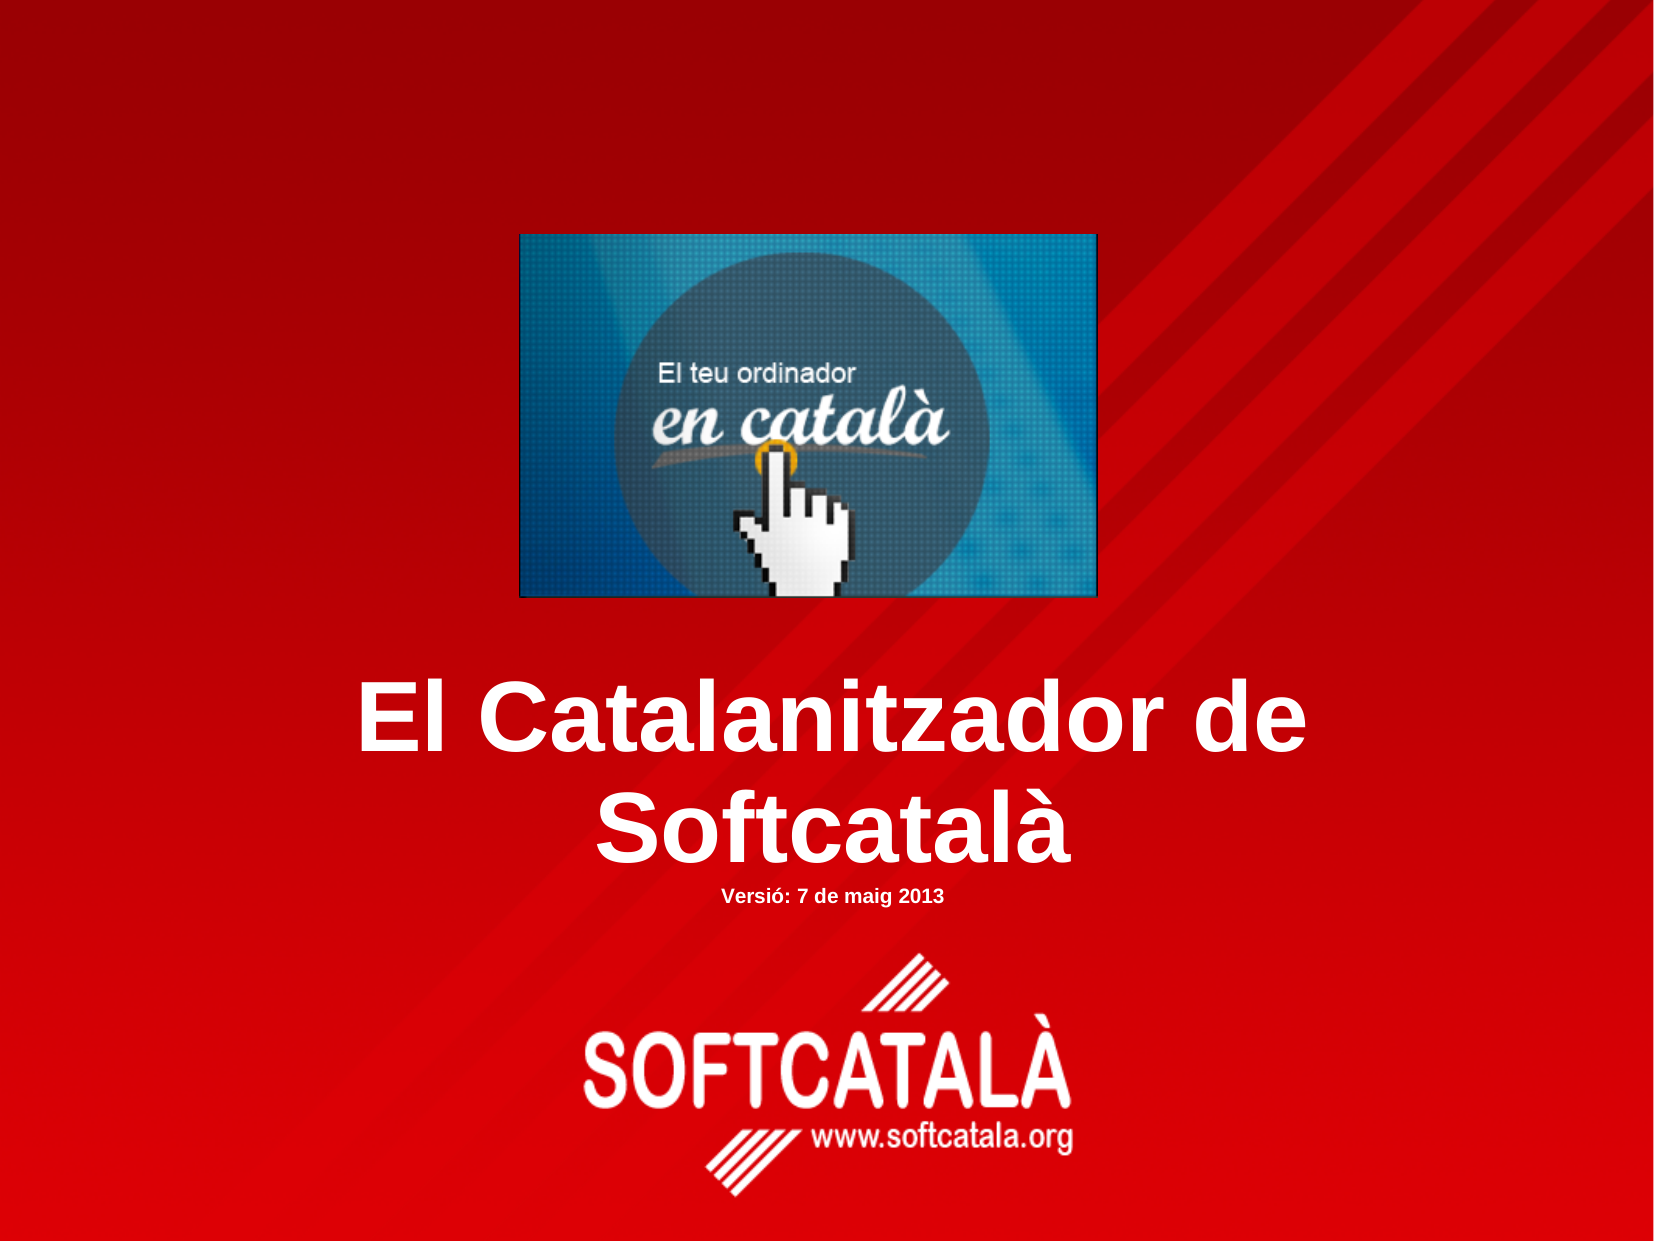

El Catalanitzador de Softcatalà
Versió: 7 de maig 2013